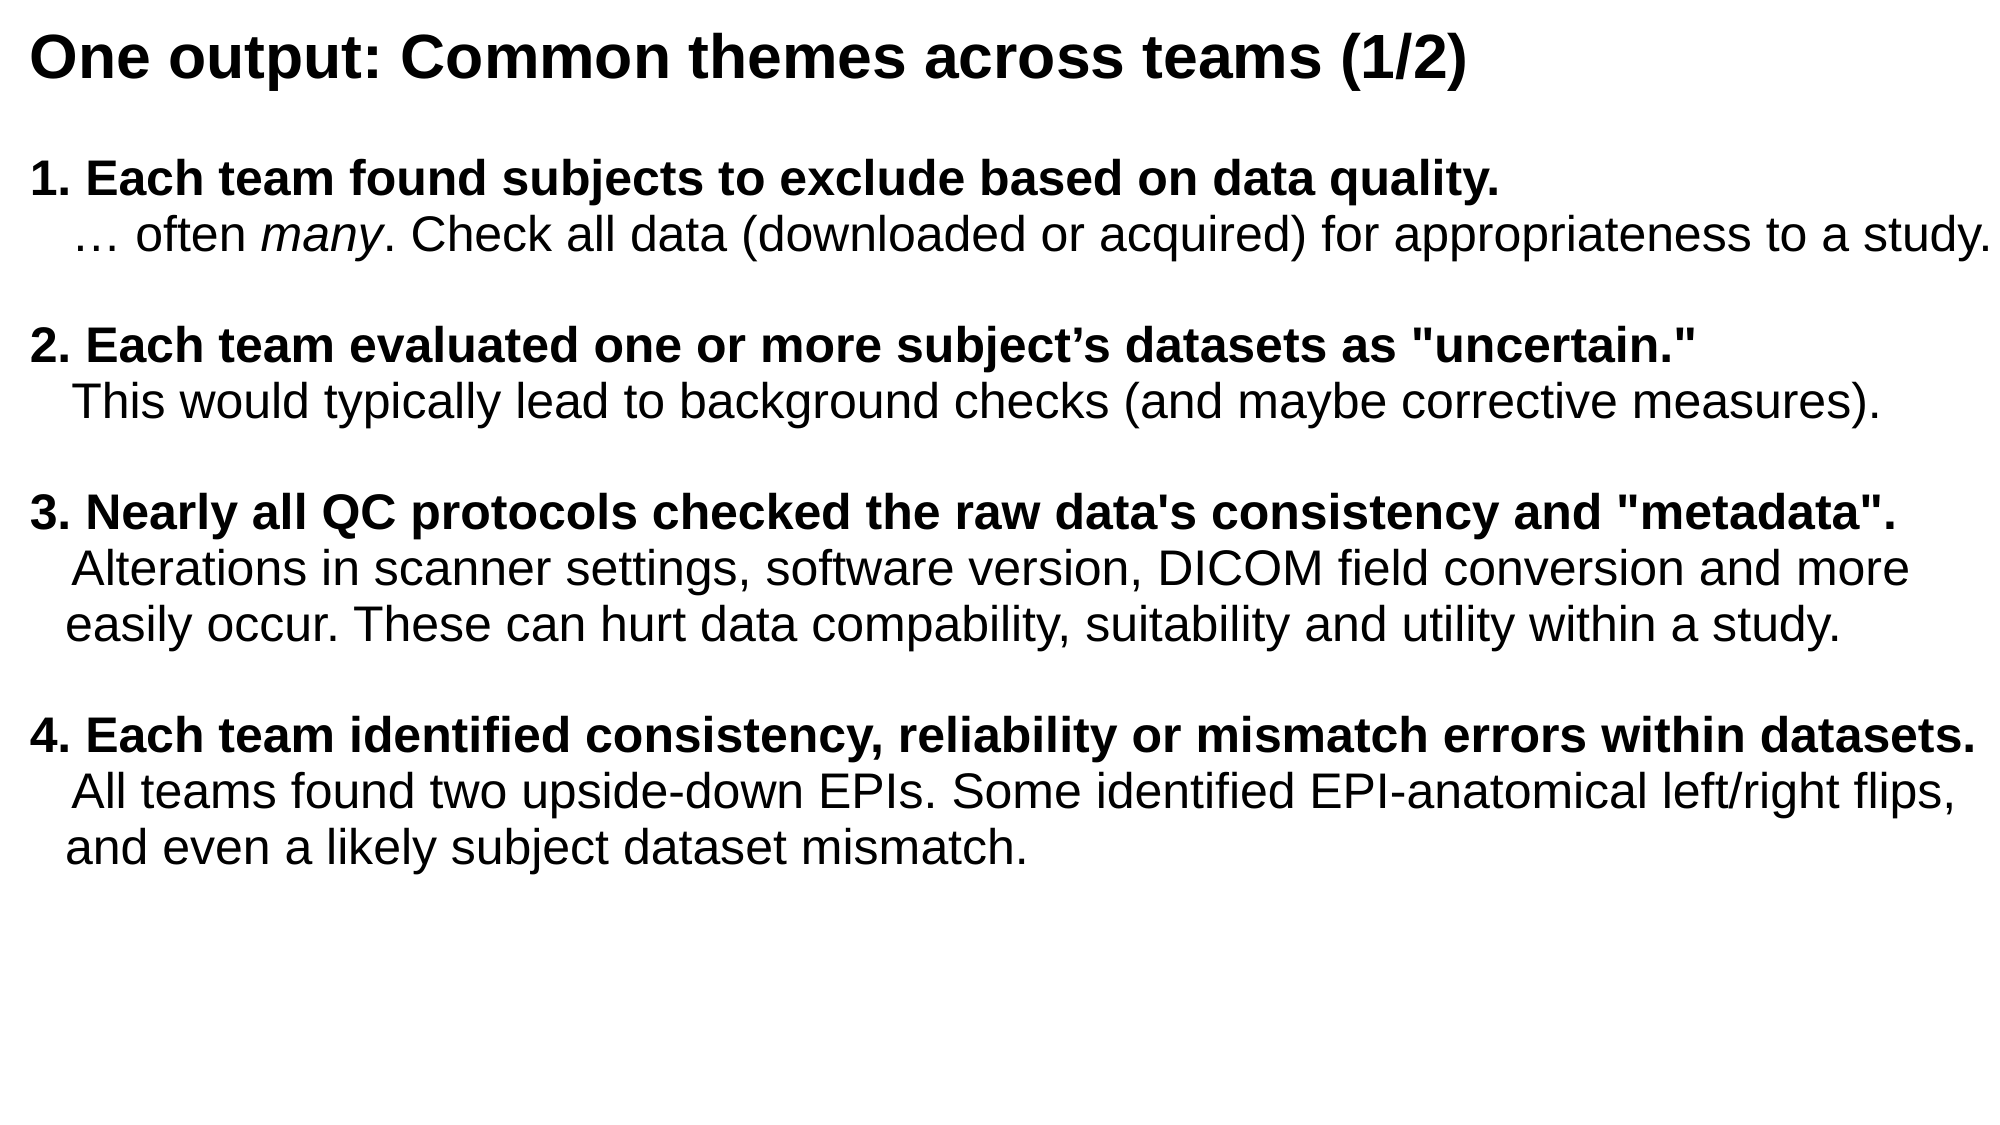

One output: Common themes across teams (1/2)
 Each team found subjects to exclude based on data quality.
… often many. Check all data (downloaded or acquired) for appropriateness to a study.
 Each team evaluated one or more subject’s datasets as "uncertain."
This would typically lead to background checks (and maybe corrective measures).
 Nearly all QC protocols checked the raw data's consistency and "metadata".
Alterations in scanner settings, software version, DICOM field conversion and more easily occur. These can hurt data compability, suitability and utility within a study.
 Each team identified consistency, reliability or mismatch errors within datasets.
All teams found two upside-down EPIs. Some identified EPI-anatomical left/right flips, and even a likely subject dataset mismatch.